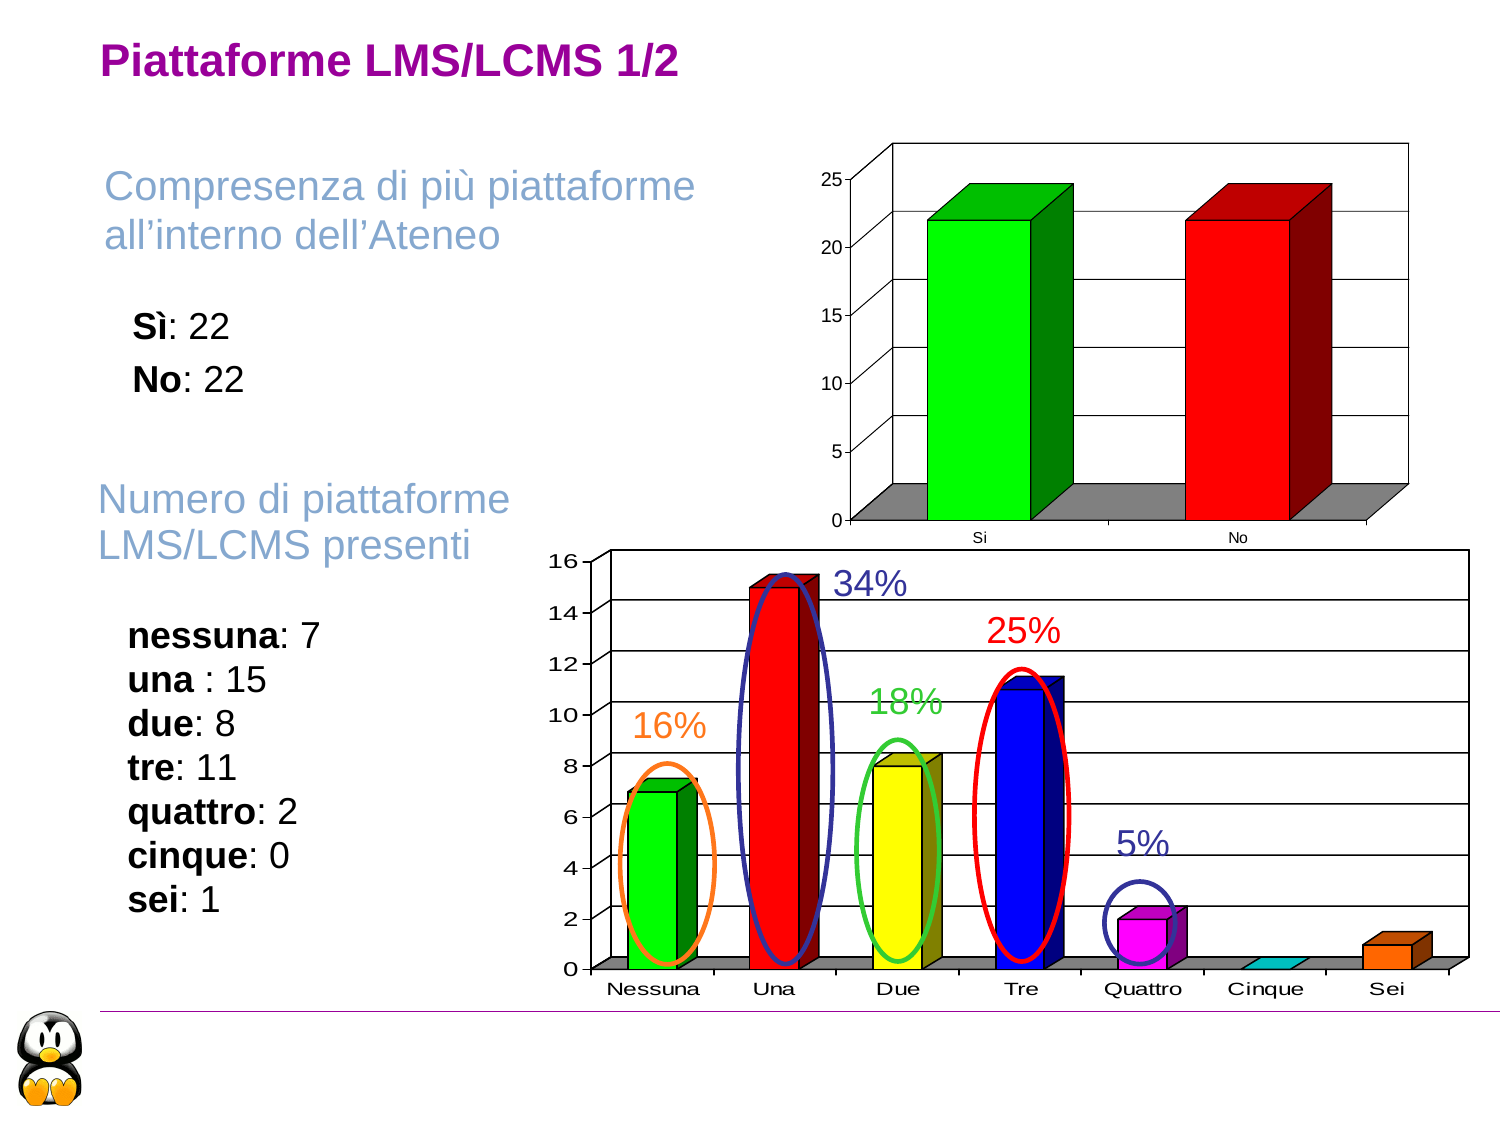

# Piattaforme LMS/LCMS 1/2
	Compresenza di più piattaforme all’interno dell’Ateneo
Sì: 22
No: 22
	Numero di piattaforme LMS/LCMS presenti
nessuna: 7
una : 15
due: 8
tre: 11
quattro: 2
cinque: 0
sei: 1
34%
25%
18%
16%
5%